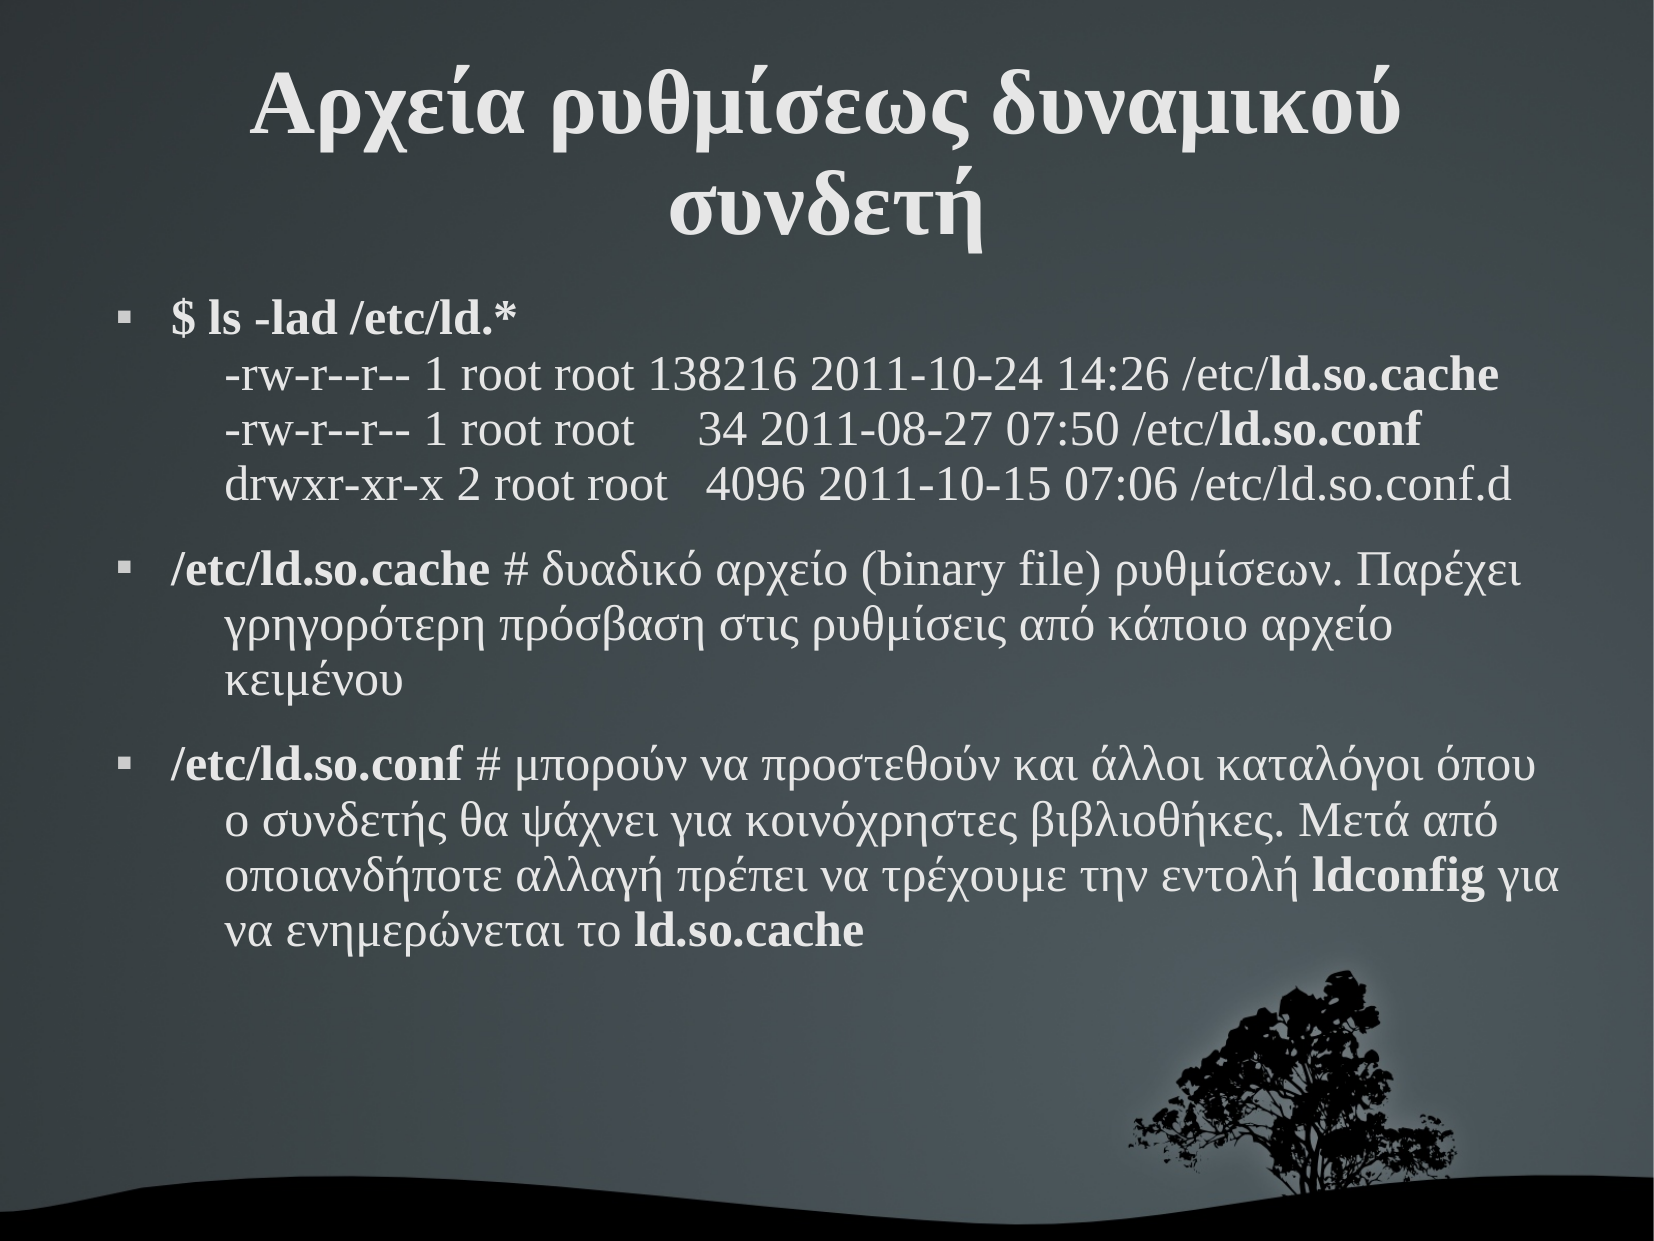

# Αρχεία ρυθμίσεως δυναμικού συνδετή
$ ls -lad /etc/ld.*
-rw-r--r-- 1 root root 138216 2011-10-24 14:26 /etc/ld.so.cache
-rw-r--r-- 1 root root 34 2011-08-27 07:50 /etc/ld.so.conf
drwxr-xr-x 2 root root 4096 2011-10-15 07:06 /etc/ld.so.conf.d
/etc/ld.so.cache # δυαδικό αρχείο (binary file) ρυθμίσεων. Παρέχει γρηγορότερη πρόσβαση στις ρυθμίσεις από κάποιο αρχείο κειμένου
/etc/ld.so.conf # μπορούν να προστεθούν και άλλοι καταλόγοι όπου ο συνδετής θα ψάχνει για κοινόχρηστες βιβλιοθήκες. Μετά από οποιανδήποτε αλλαγή πρέπει να τρέχουμε την εντολή ldconfig για να ενημερώνεται το ld.so.cache